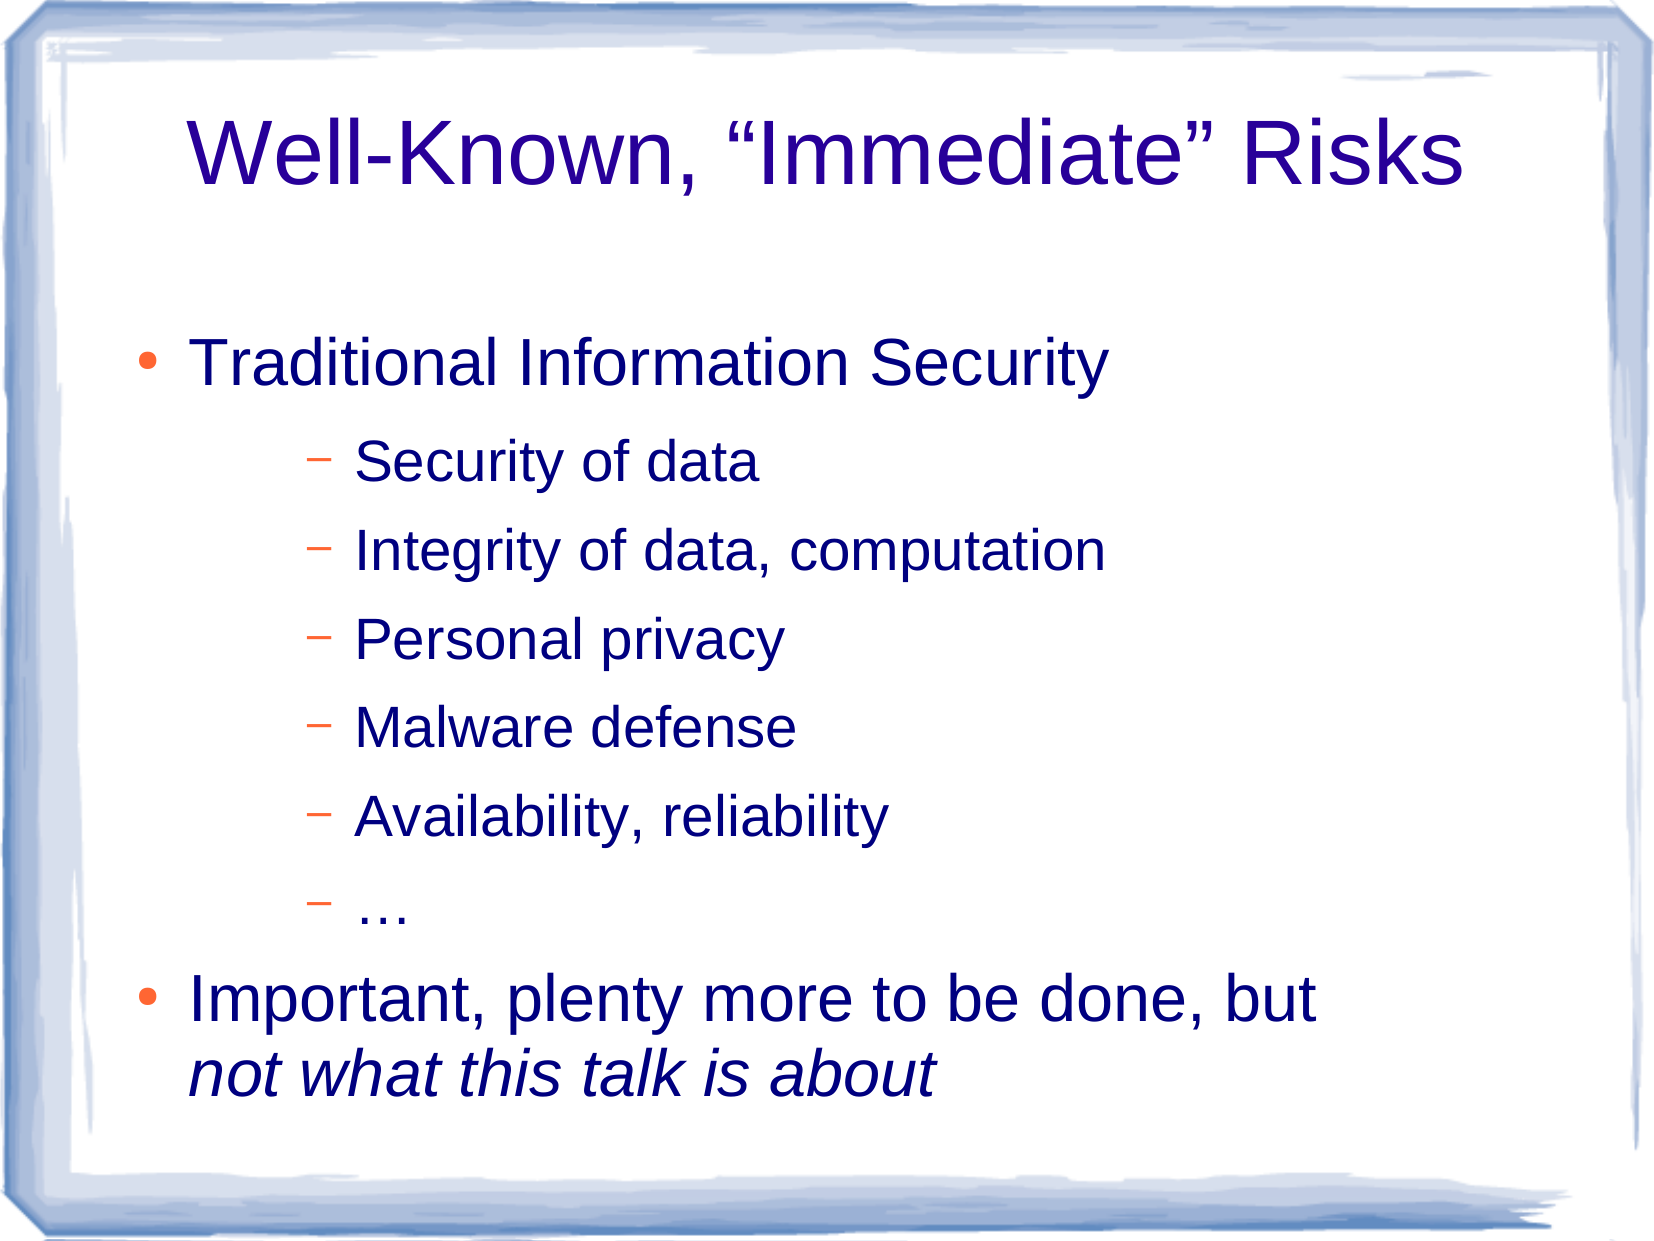

# Well-Known, “Immediate” Risks
Traditional Information Security
Security of data
Integrity of data, computation
Personal privacy
Malware defense
Availability, reliability
…
Important, plenty more to be done, but
not what this talk is about